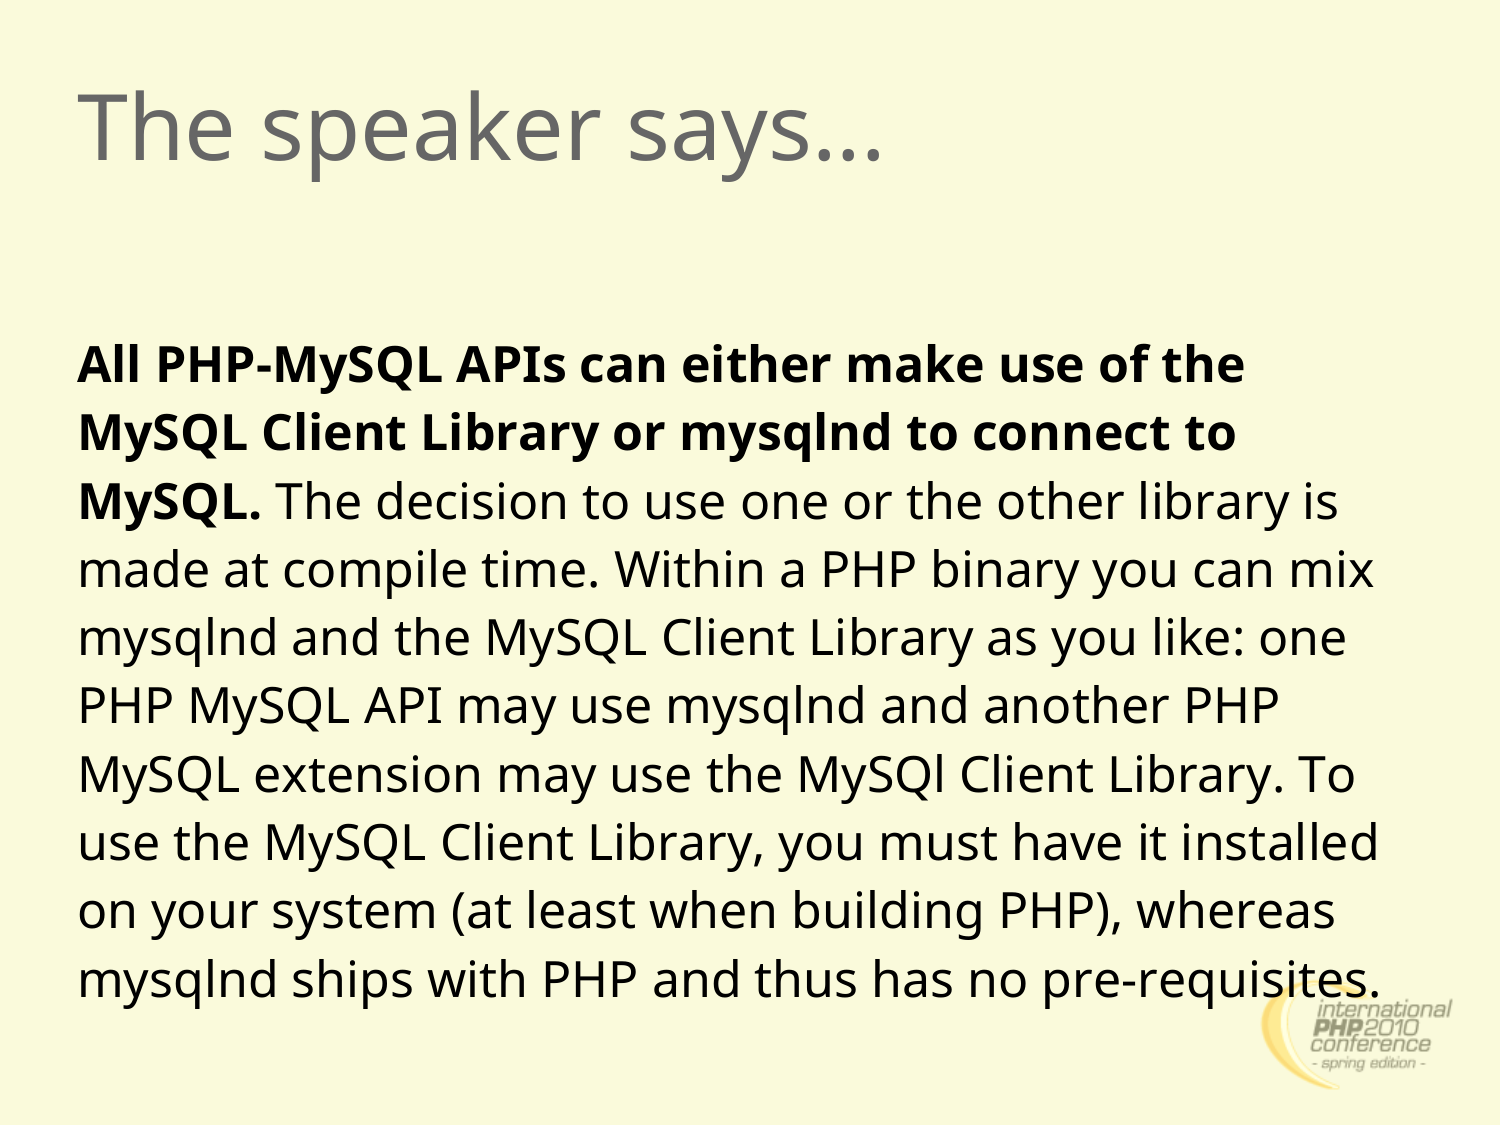

# The speaker says...
All PHP-MySQL APIs can either make use of the MySQL Client Library or mysqlnd to connect to MySQL. The decision to use one or the other library is made at compile time. Within a PHP binary you can mix mysqlnd and the MySQL Client Library as you like: one PHP MySQL API may use mysqlnd and another PHP MySQL extension may use the MySQl Client Library. To use the MySQL Client Library, you must have it installed on your system (at least when building PHP), whereas mysqlnd ships with PHP and thus has no pre-requisites.